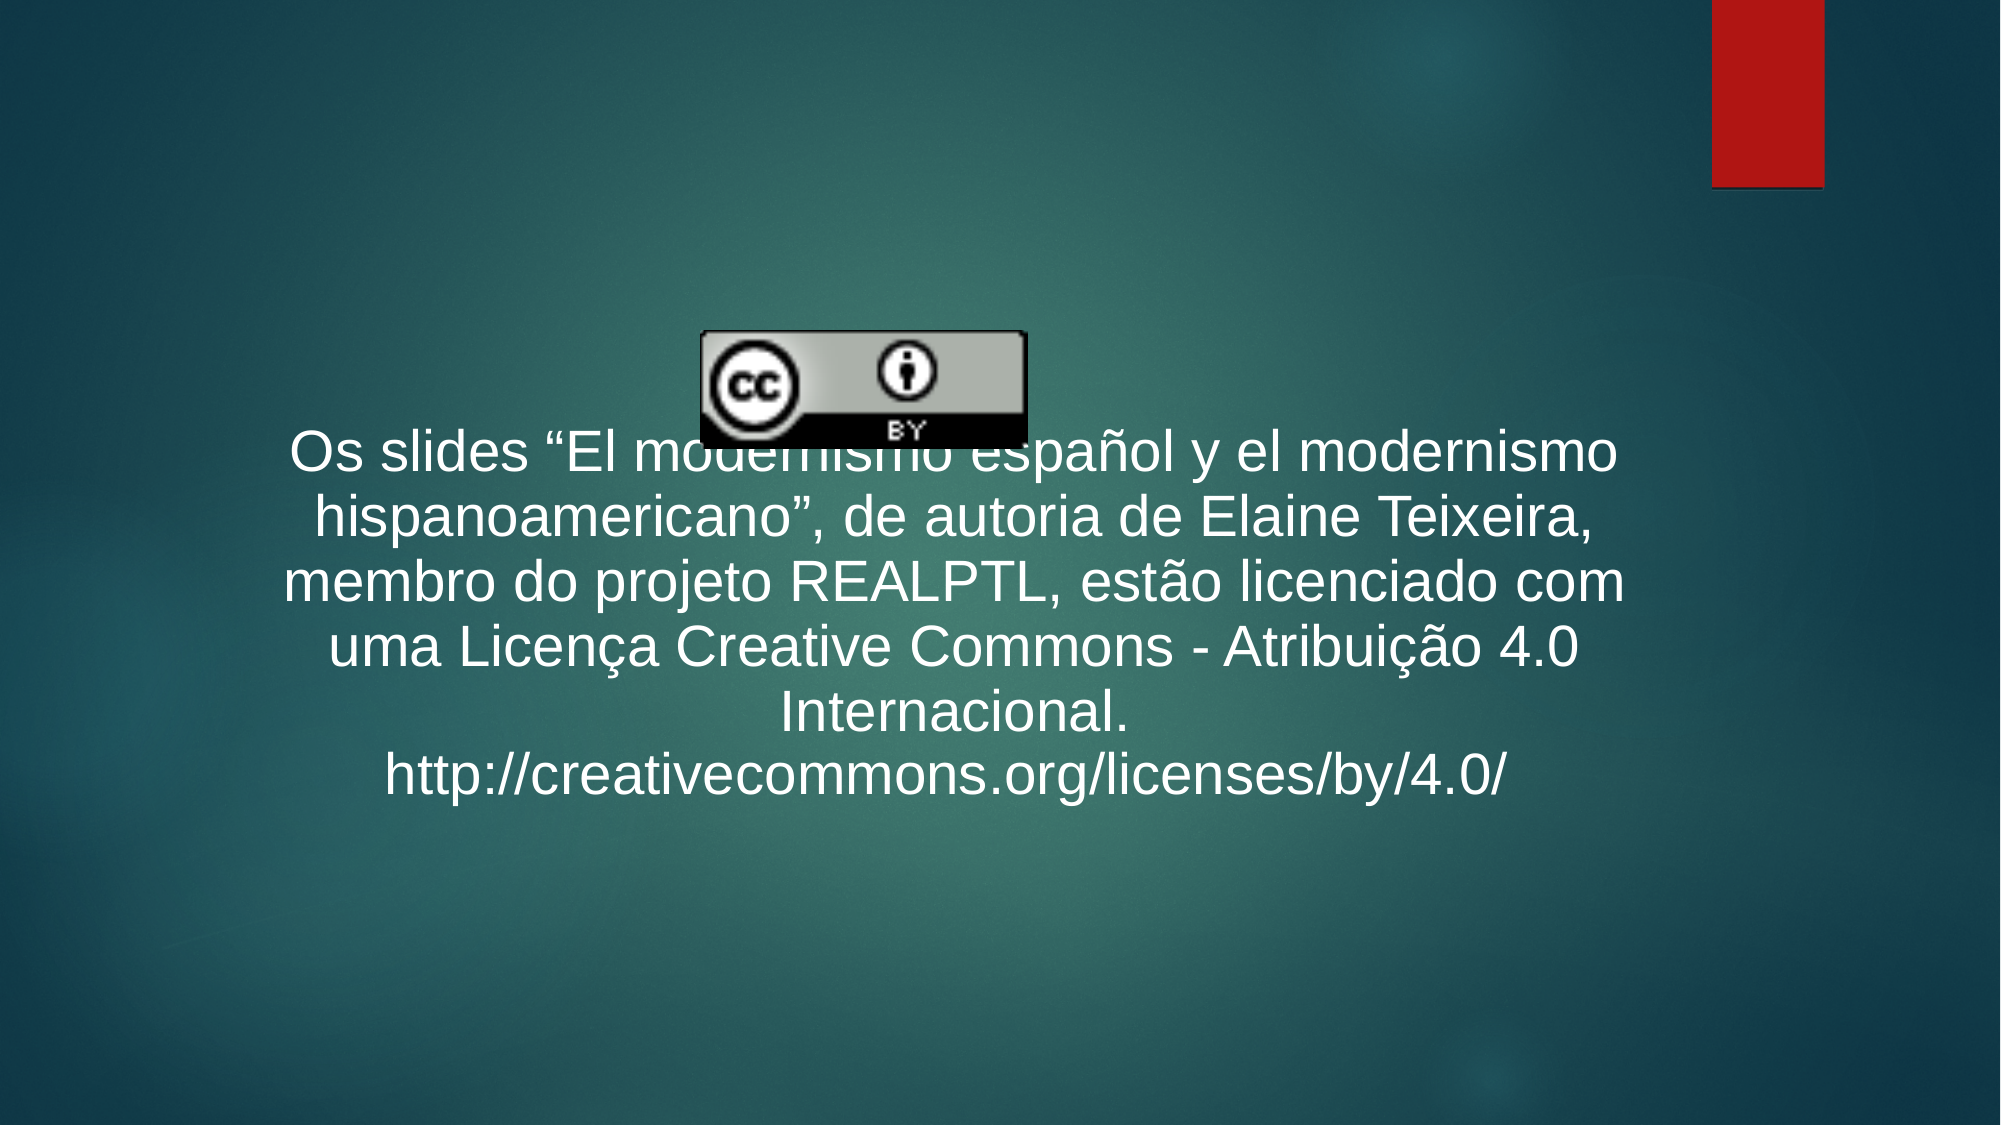

# Os slides “El modernismo español y el modernismo hispanoamericano”, de autoria de Elaine Teixeira, membro do projeto REALPTL, estão licenciado com uma Licença Creative Commons - Atribuição 4.0 Internacional.
http://creativecommons.org/licenses/by/4.0/